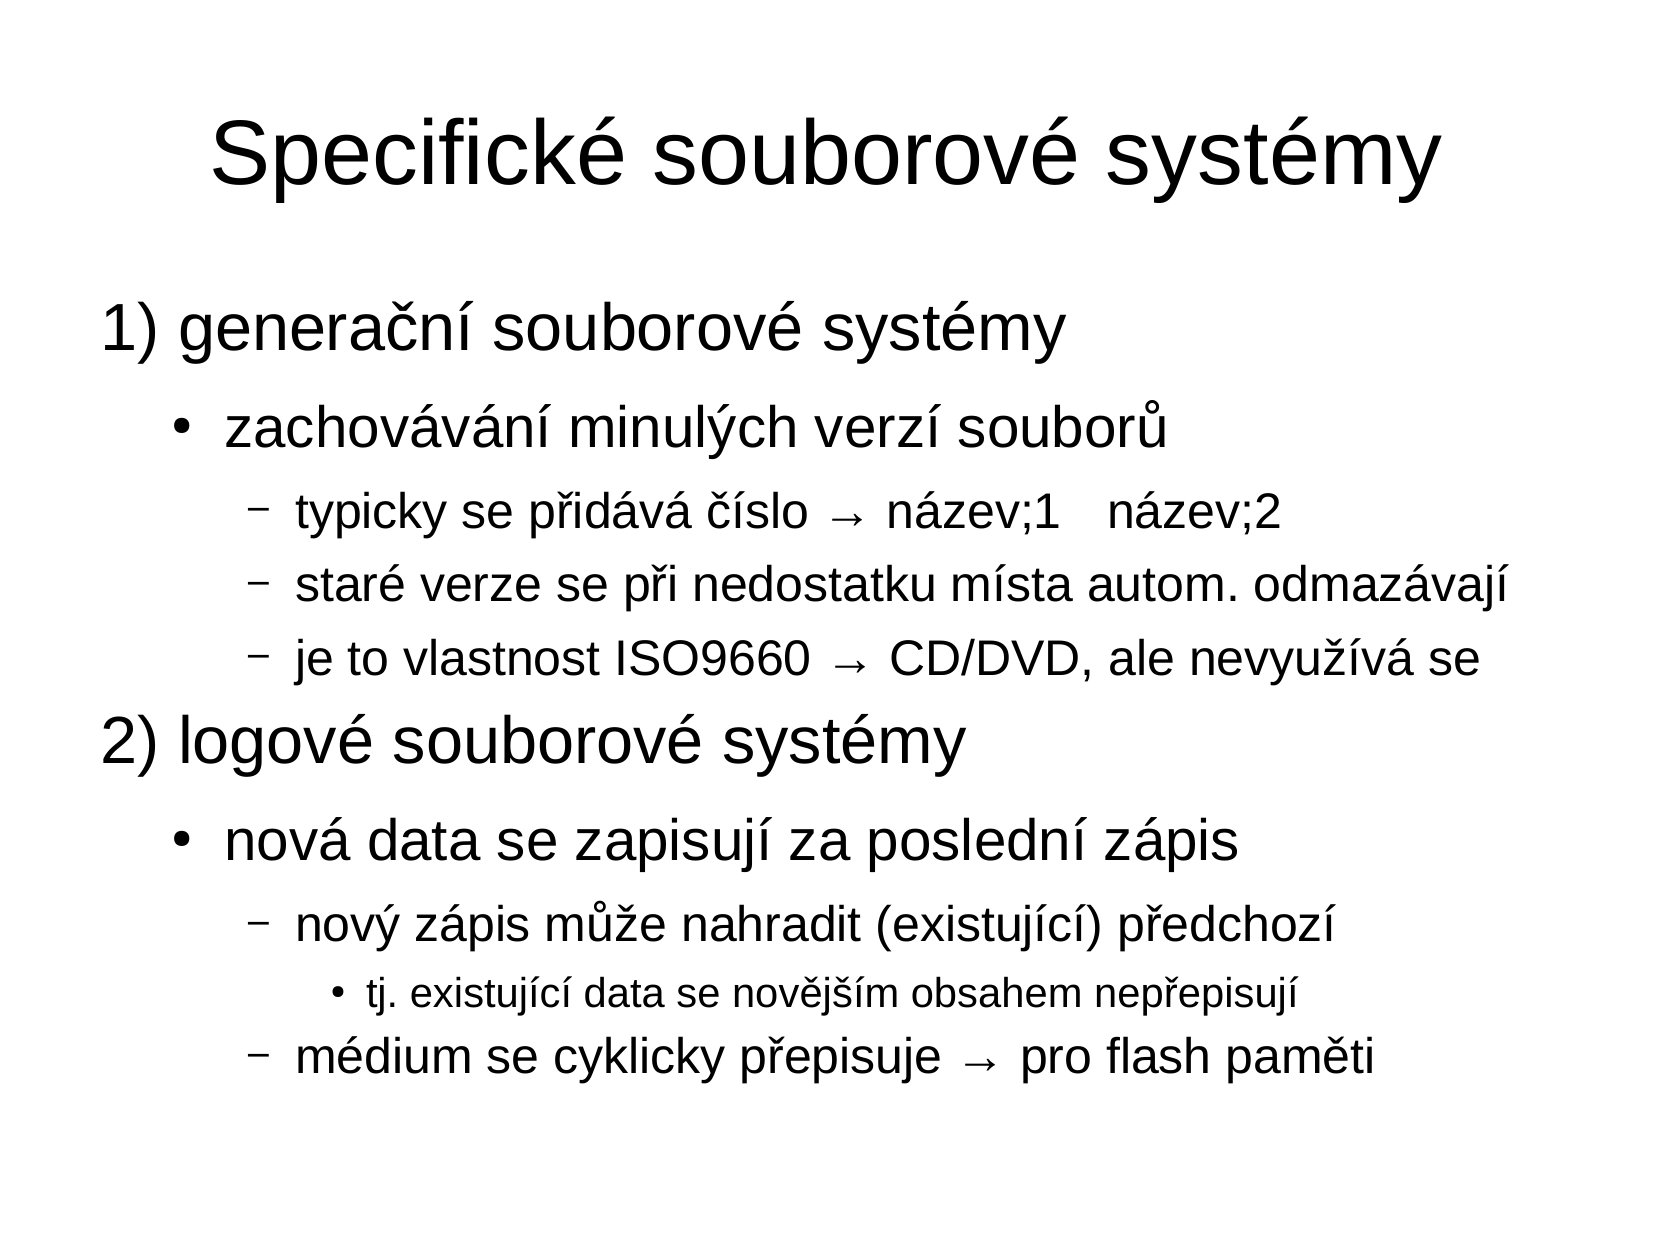

# Specifické souborové systémy
 generační souborové systémy
zachovávání minulých verzí souborů
typicky se přidává číslo → název;1	název;2
staré verze se při nedostatku místa autom. odmazávají
je to vlastnost ISO9660 → CD/DVD, ale nevyužívá se
 logové souborové systémy
nová data se zapisují za poslední zápis
nový zápis může nahradit (existující) předchozí
tj. existující data se novějším obsahem nepřepisují
médium se cyklicky přepisuje → pro flash paměti